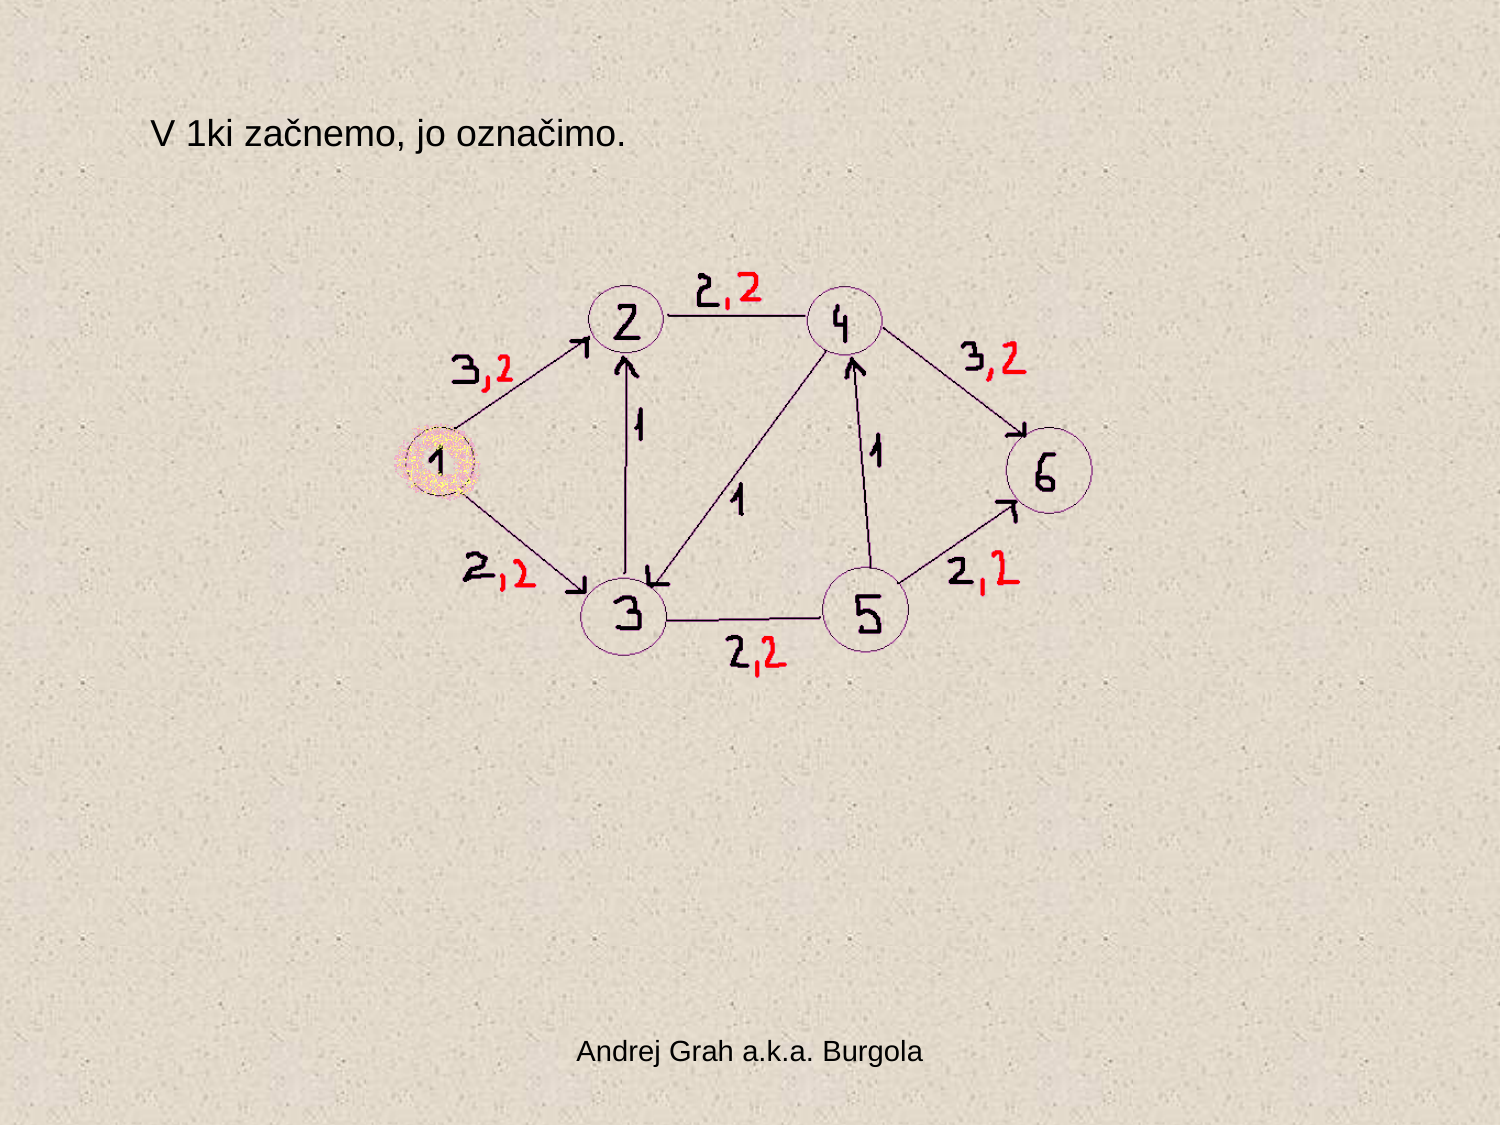

V 1ki začnemo, jo označimo.
Andrej Grah a.k.a. Burgola